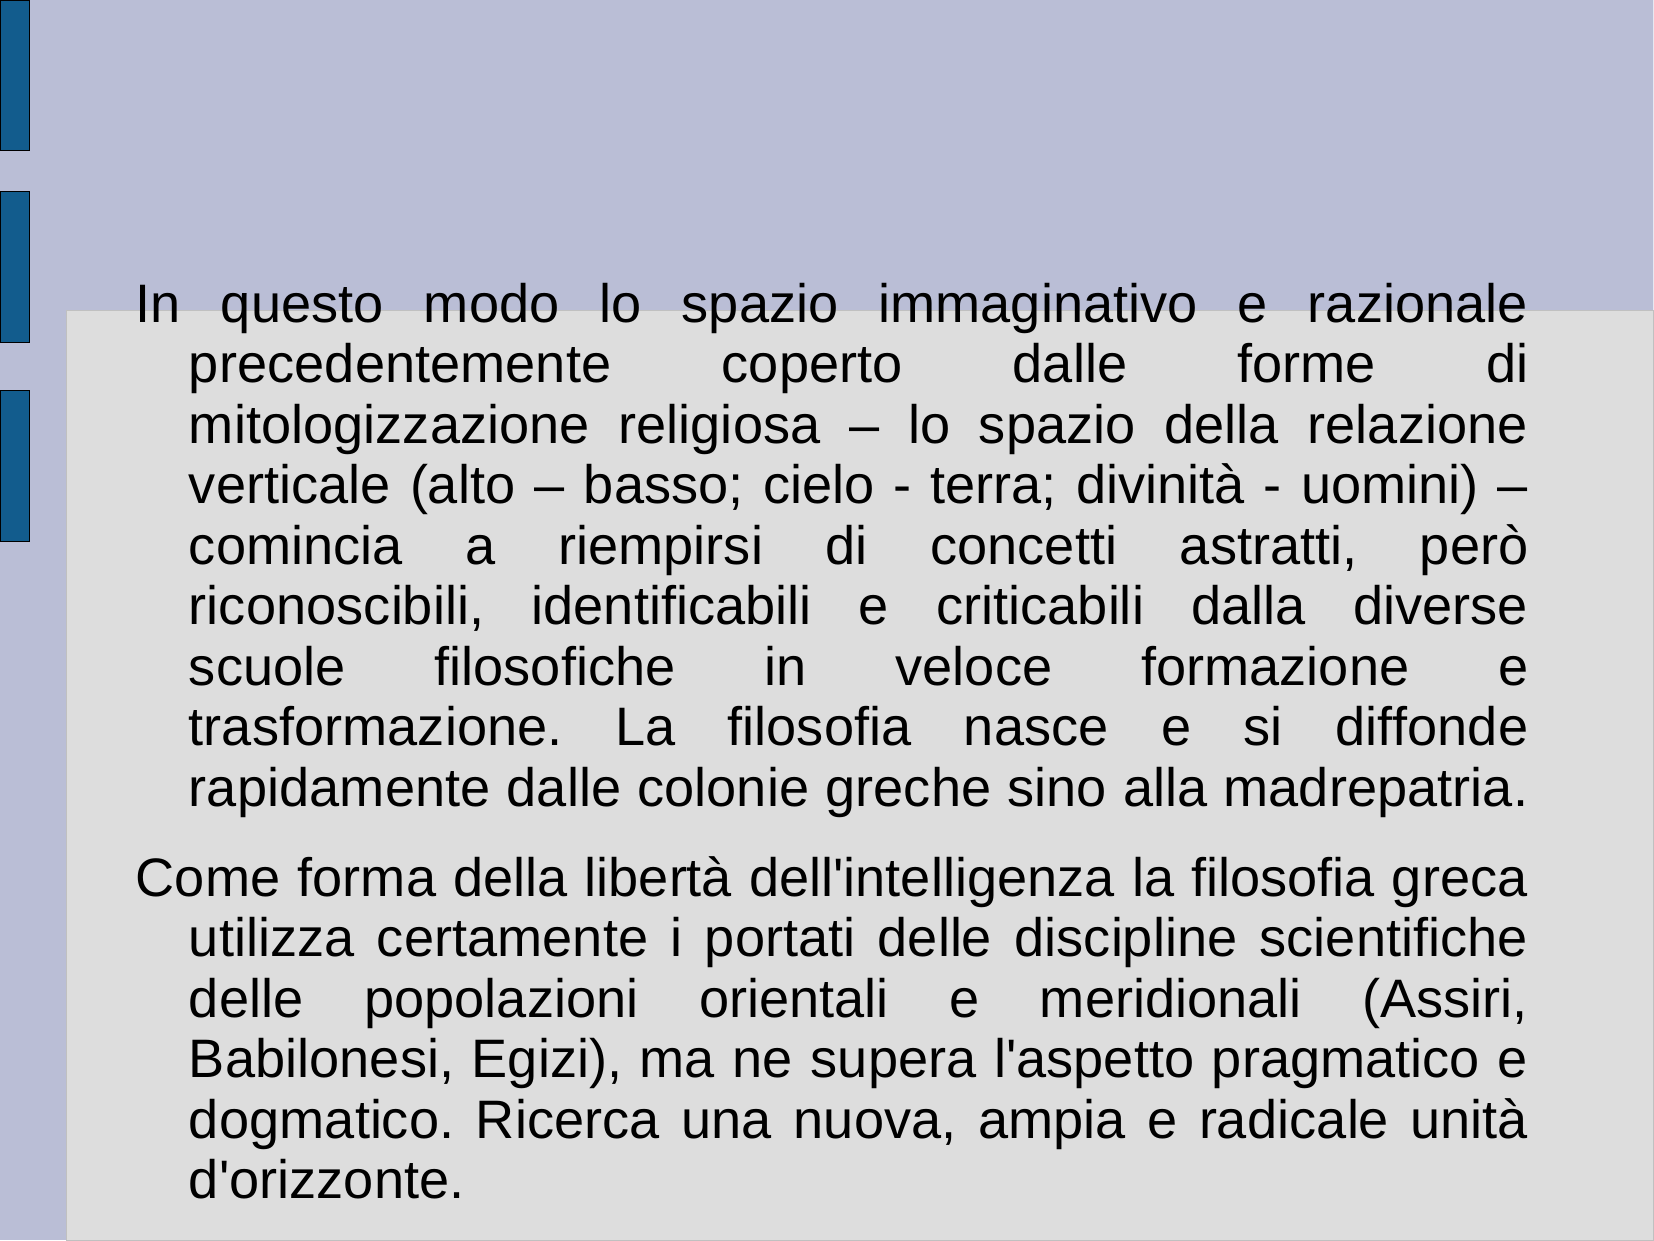

#
In questo modo lo spazio immaginativo e razionale precedentemente coperto dalle forme di mitologizzazione religiosa – lo spazio della relazione verticale (alto – basso; cielo - terra; divinità - uomini) – comincia a riempirsi di concetti astratti, però riconoscibili, identificabili e criticabili dalla diverse scuole filosofiche in veloce formazione e trasformazione. La filosofia nasce e si diffonde rapidamente dalle colonie greche sino alla madrepatria.
Come forma della libertà dell'intelligenza la filosofia greca utilizza certamente i portati delle discipline scientifiche delle popolazioni orientali e meridionali (Assiri, Babilonesi, Egizi), ma ne supera l'aspetto pragmatico e dogmatico. Ricerca una nuova, ampia e radicale unità d'orizzonte.